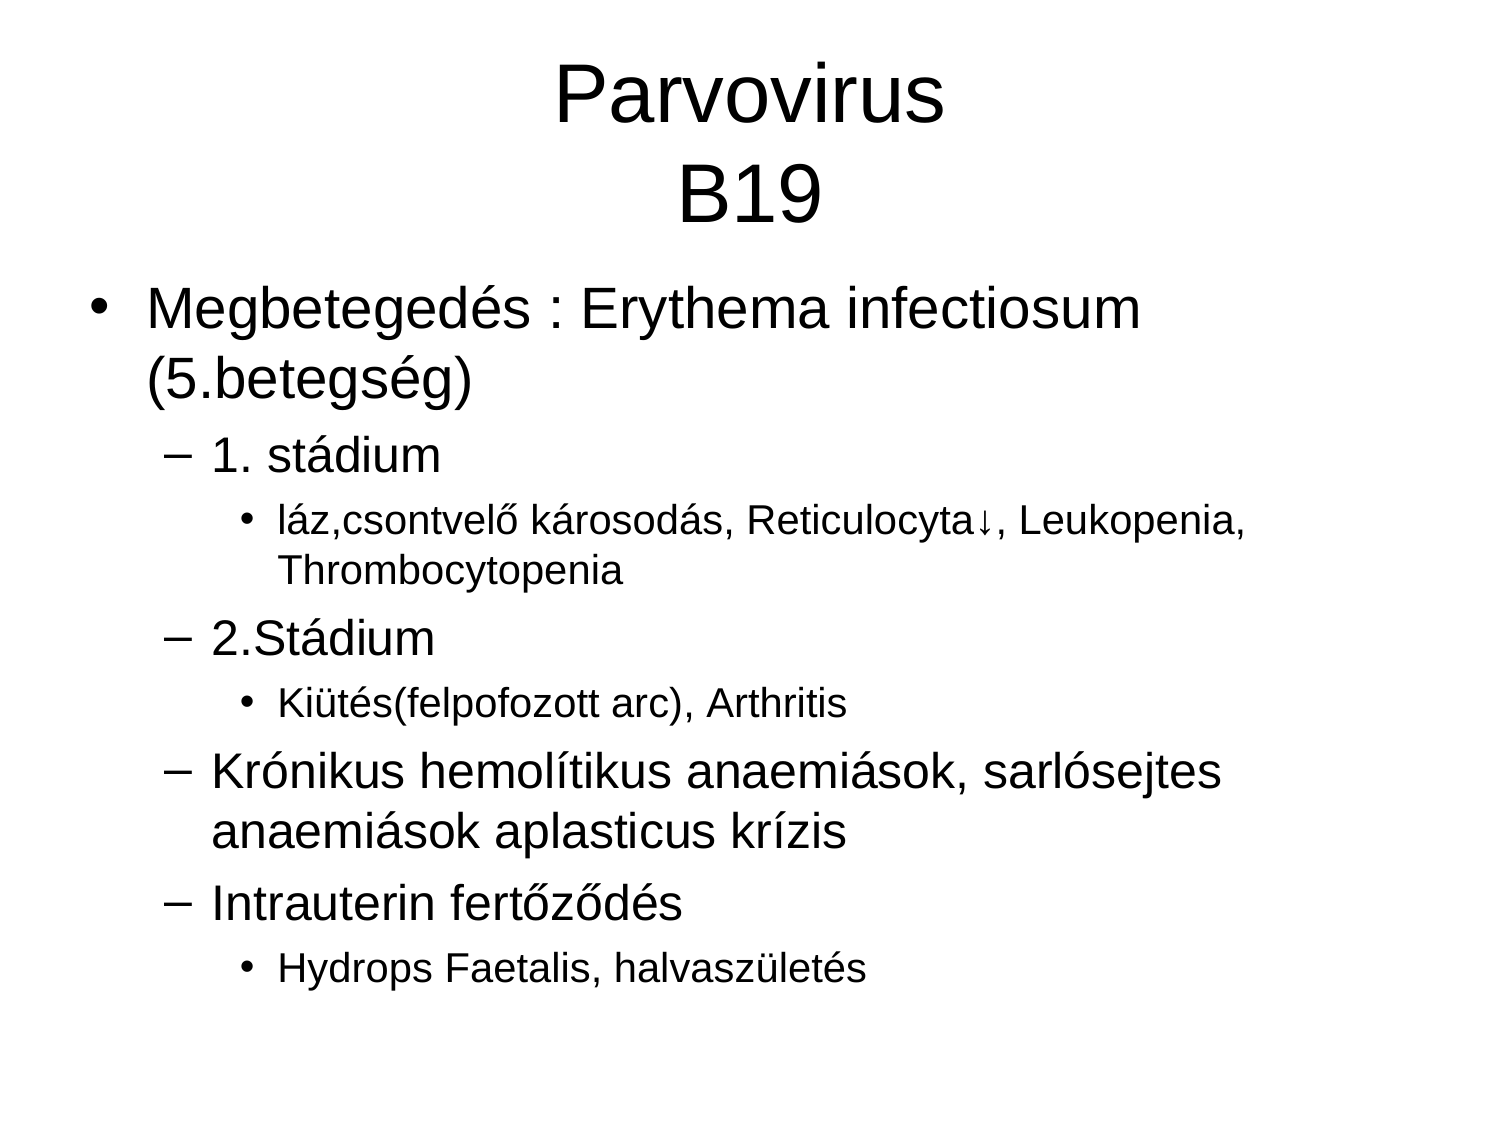

# Parvovirus B19
Megbetegedés : Erythema infectiosum (5.betegség)
1. stádium
láz,csontvelő károsodás, Reticulocyta↓, Leukopenia, Thrombocytopenia
2.Stádium
Kiütés(felpofozott arc), Arthritis
Krónikus hemolítikus anaemiások, sarlósejtes anaemiások aplasticus krízis
Intrauterin fertőződés
Hydrops Faetalis, halvaszületés